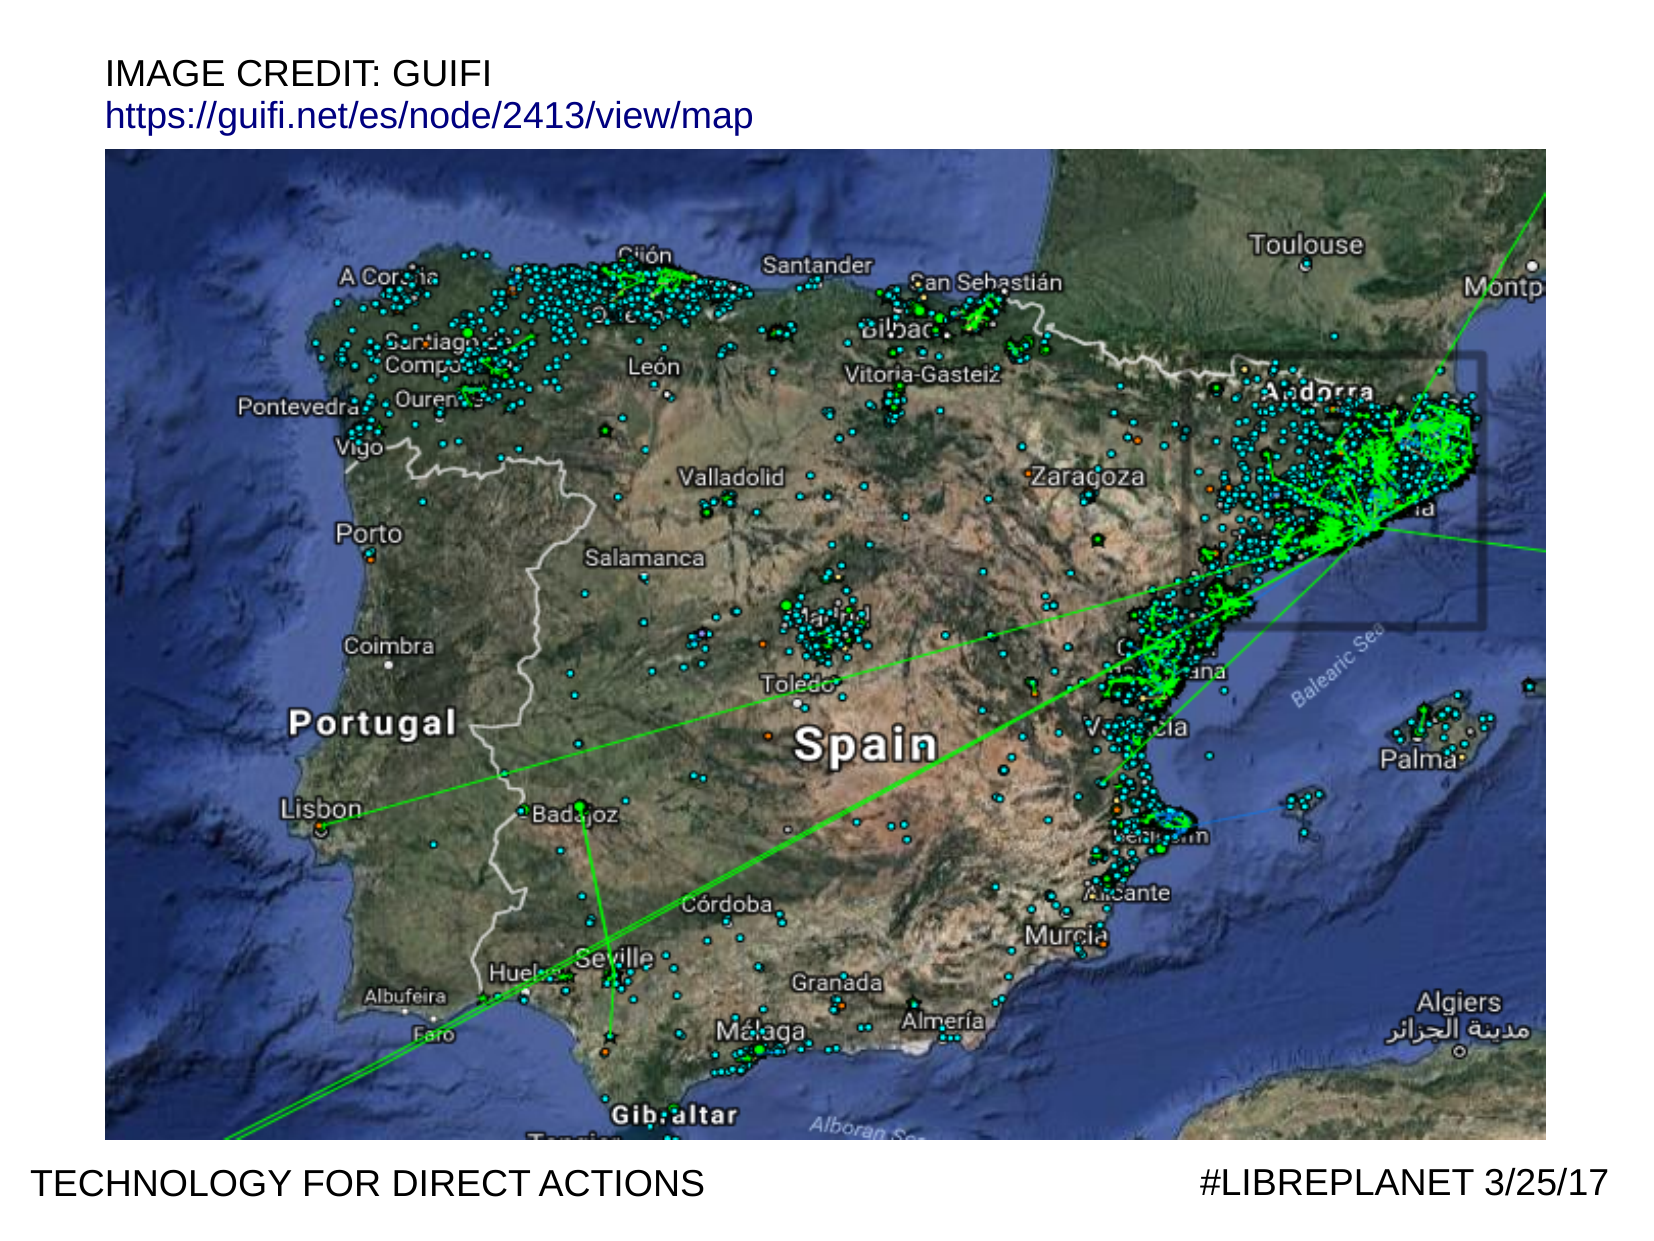

IMAGE CREDIT: GUIFI
https://guifi.net/es/node/2413/view/map
# TECHNOLOGY FOR DIRECT ACTIONS
#LIBREPLANET 3/25/17